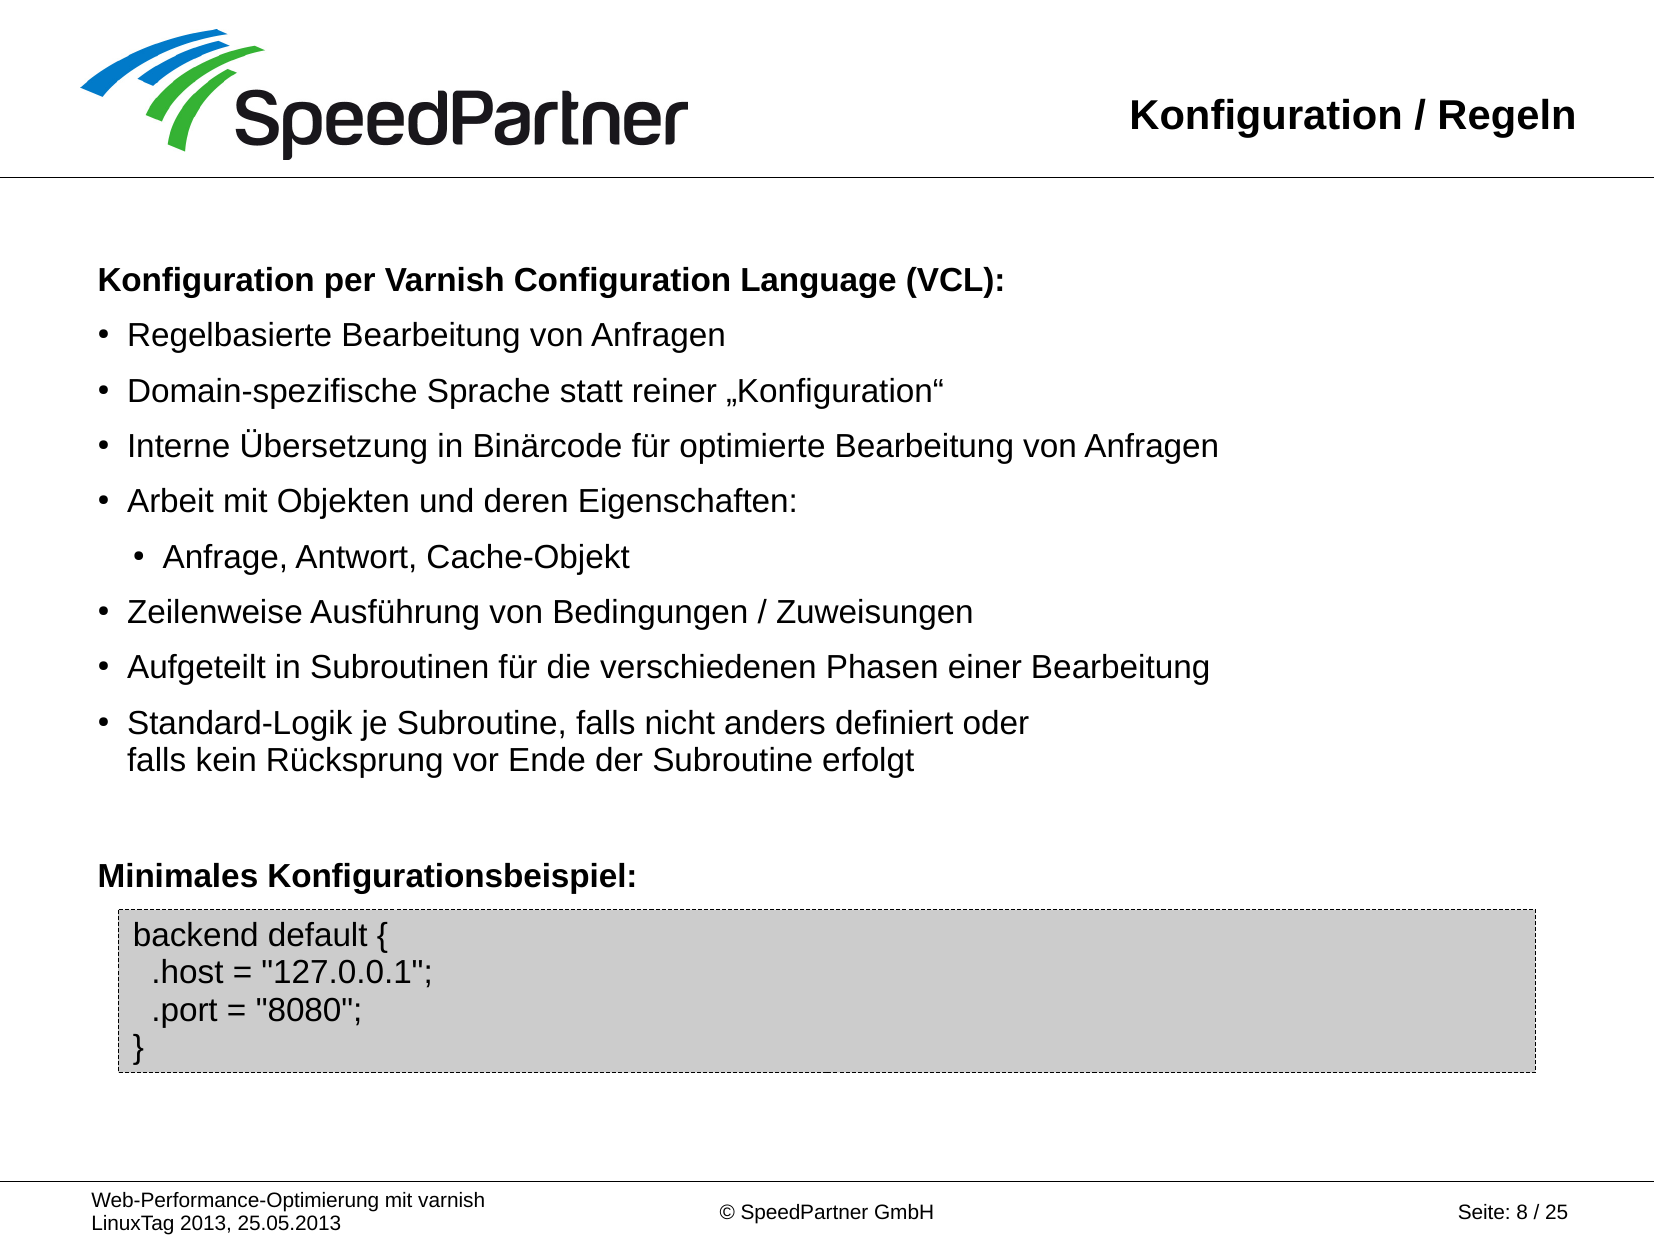

# Konfiguration / Regeln
Konfiguration per Varnish Configuration Language (VCL):
Regelbasierte Bearbeitung von Anfragen
Domain-spezifische Sprache statt reiner „Konfiguration“
Interne Übersetzung in Binärcode für optimierte Bearbeitung von Anfragen
Arbeit mit Objekten und deren Eigenschaften:
Anfrage, Antwort, Cache-Objekt
Zeilenweise Ausführung von Bedingungen / Zuweisungen
Aufgeteilt in Subroutinen für die verschiedenen Phasen einer Bearbeitung
Standard-Logik je Subroutine, falls nicht anders definiert oder
falls kein Rücksprung vor Ende der Subroutine erfolgt
Minimales Konfigurationsbeispiel:
backend default {
 .host = "127.0.0.1";
 .port = "8080";
}